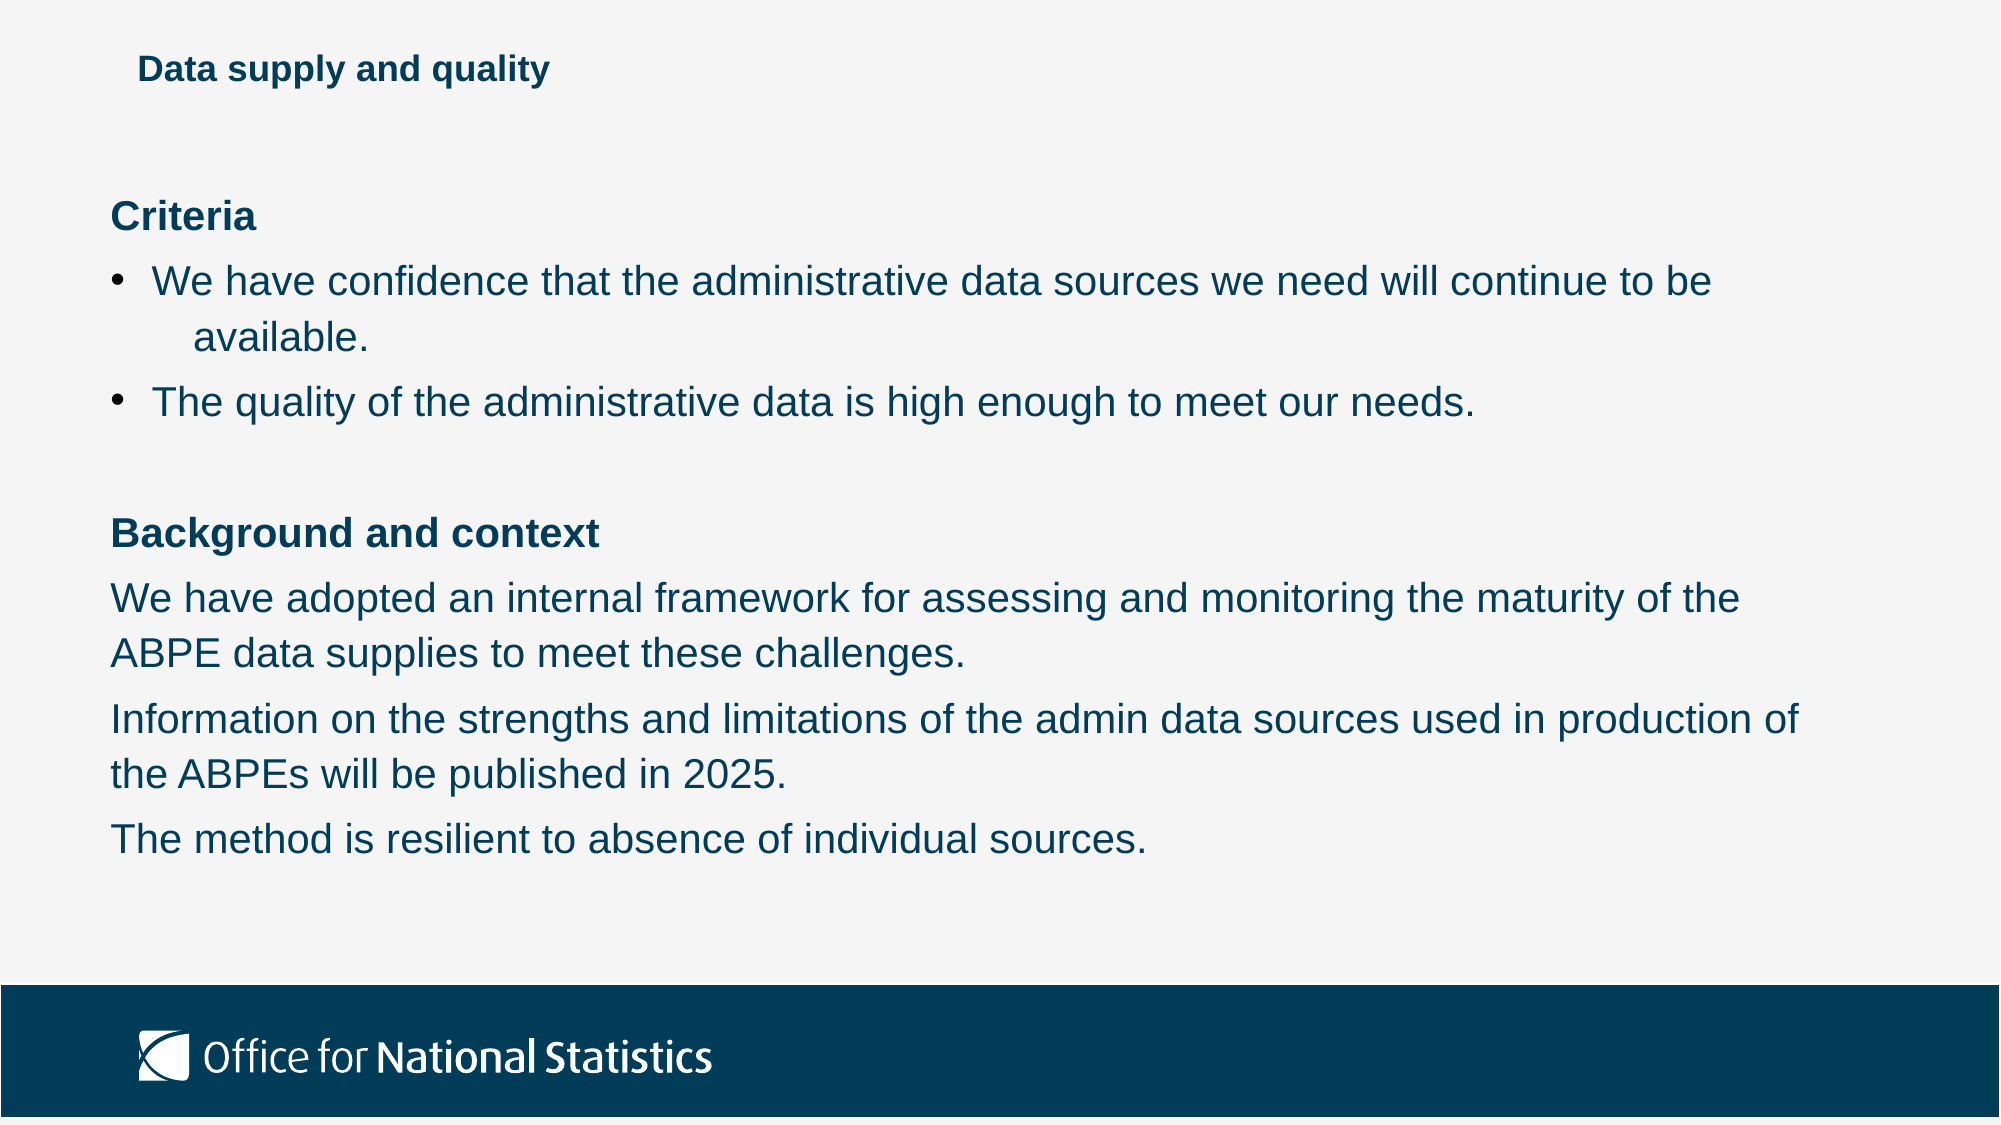

# Data supply and quality
Criteria
We have confidence that the administrative data sources we need will continue to be available.
The quality of the administrative data is high enough to meet our needs.
Background and context
We have adopted an internal framework for assessing and monitoring the maturity of the ABPE data supplies to meet these challenges.
Information on the strengths and limitations of the admin data sources used in production of the ABPEs will be published in 2025.
The method is resilient to absence of individual sources.